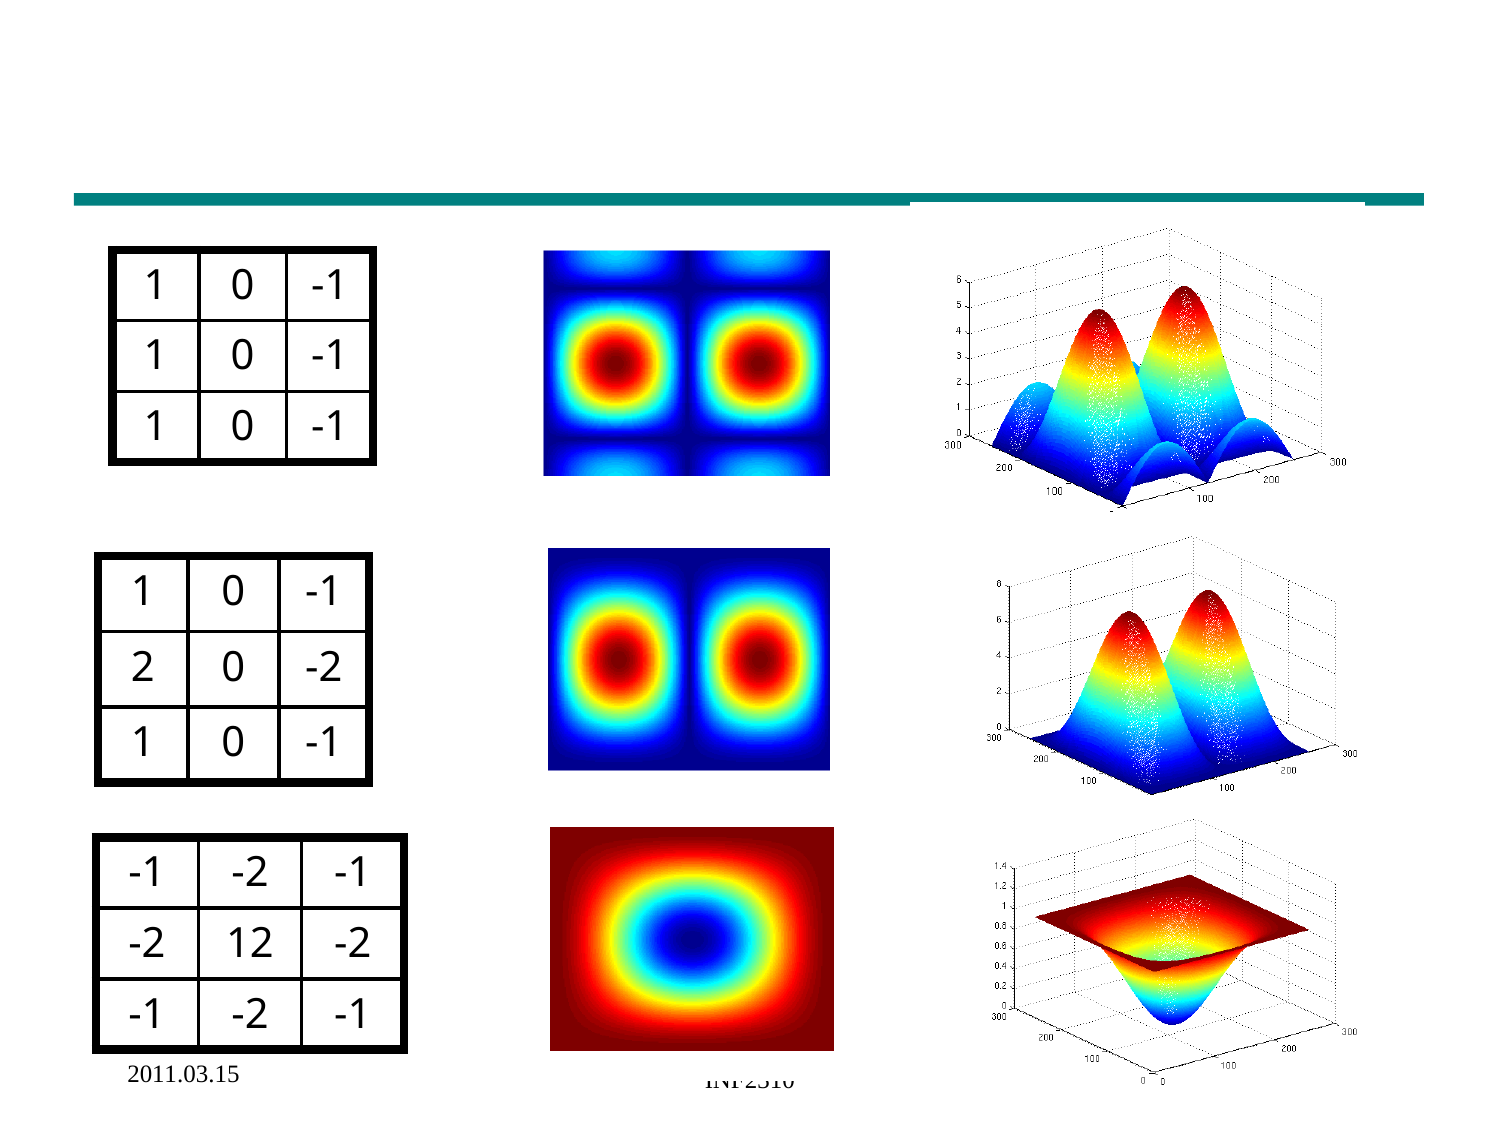

#
| 1 | 0 | -1 |
| --- | --- | --- |
| 1 | 0 | -1 |
| 1 | 0 | -1 |
| 1 | 0 | -1 |
| --- | --- | --- |
| 2 | 0 | -2 |
| 1 | 0 | -1 |
| -1 | -2 | -1 |
| --- | --- | --- |
| -2 | 12 | -2 |
| -1 | -2 | -1 |
INF2310